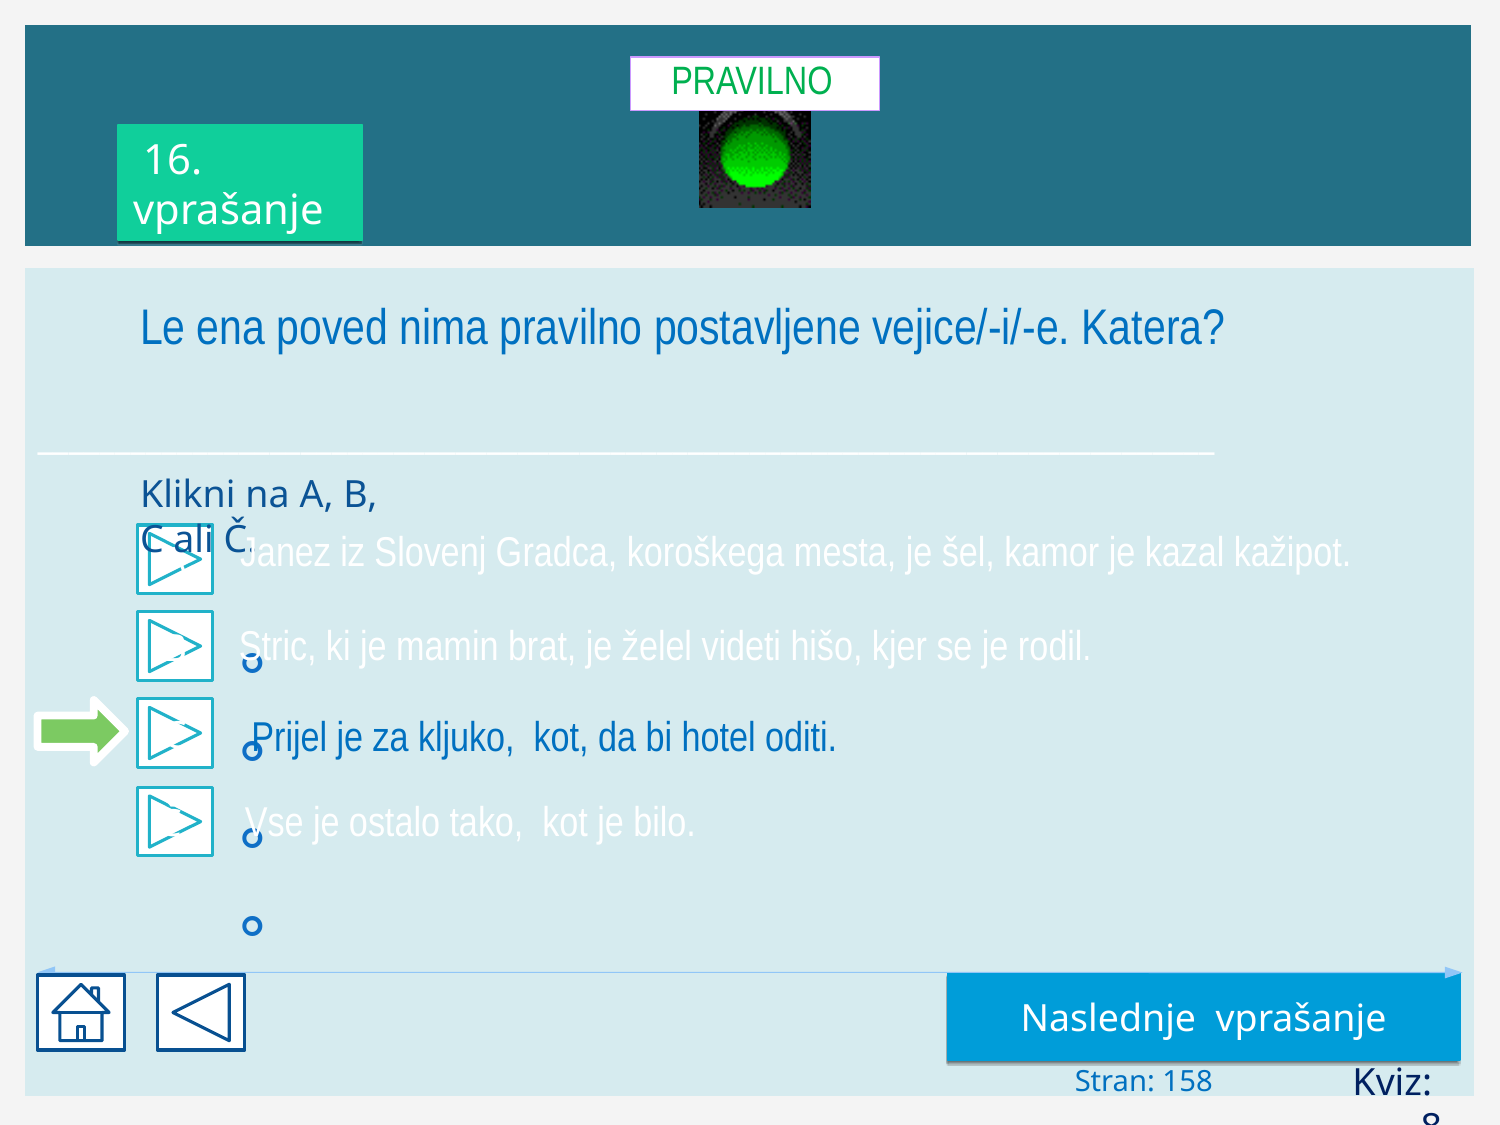

PRAVILNO
 16. vprašanje
Le ena poved nima pravilno postavljene vejice/-i/-e. Katera?
____________________________________________________________________________
Klikni na A, B, C ali Č.
Janez iz Slovenj Gradca, koroškega mesta, je šel, kamor je kazal kažipot.
A
Stric, ki je mamin brat, je želel videti hišo, kjer se je rodil.
B
C
Prijel je za kljuko, kot, da bi hotel oditi.
Vse je ostalo tako, kot je bilo.
Č.
Naslednje vprašanje
Kviz: 8
Stran: 158